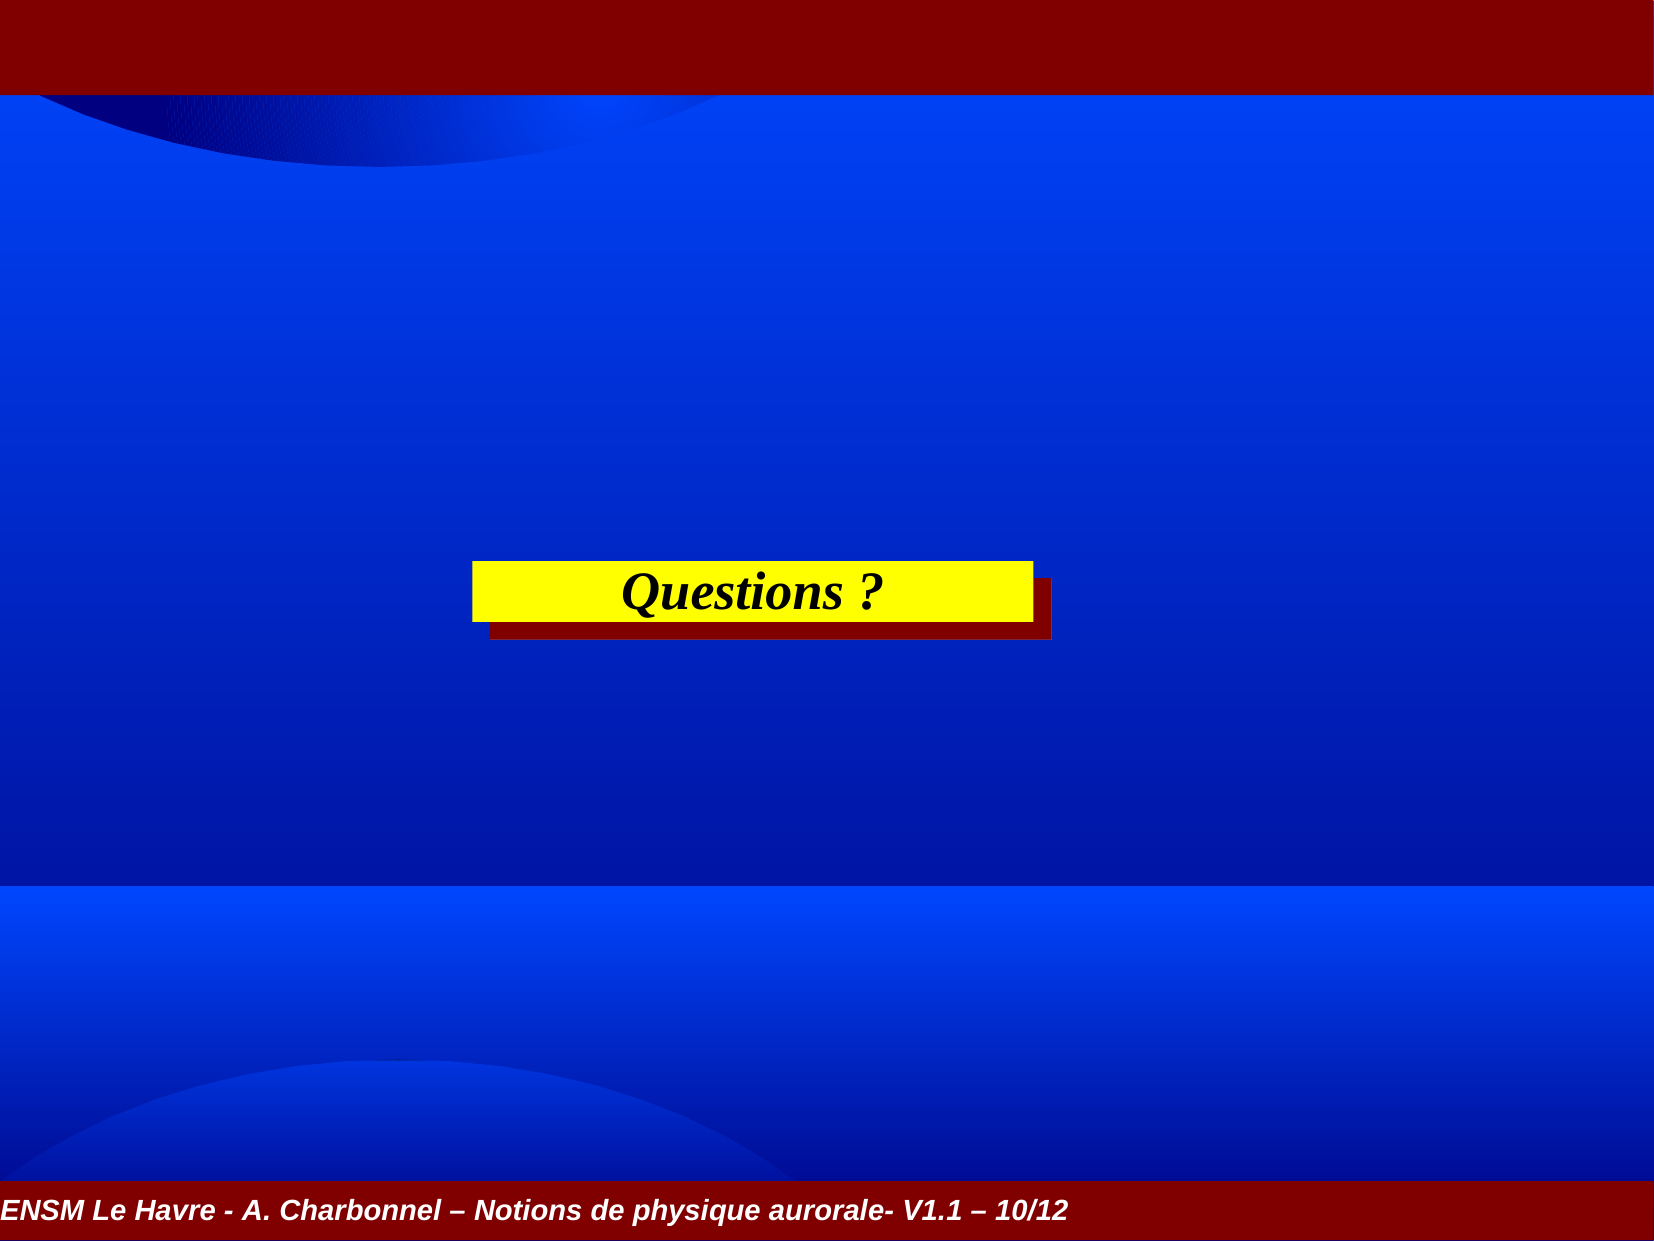

#
Questions ?
ENSM Le Havre - A. Charbonnel – Notions de physique aurorale- V1.1 – 10/12
ENSM Le Havre - A. Charbonnel – Notions de physique aurorale- V1.1 – 10/12